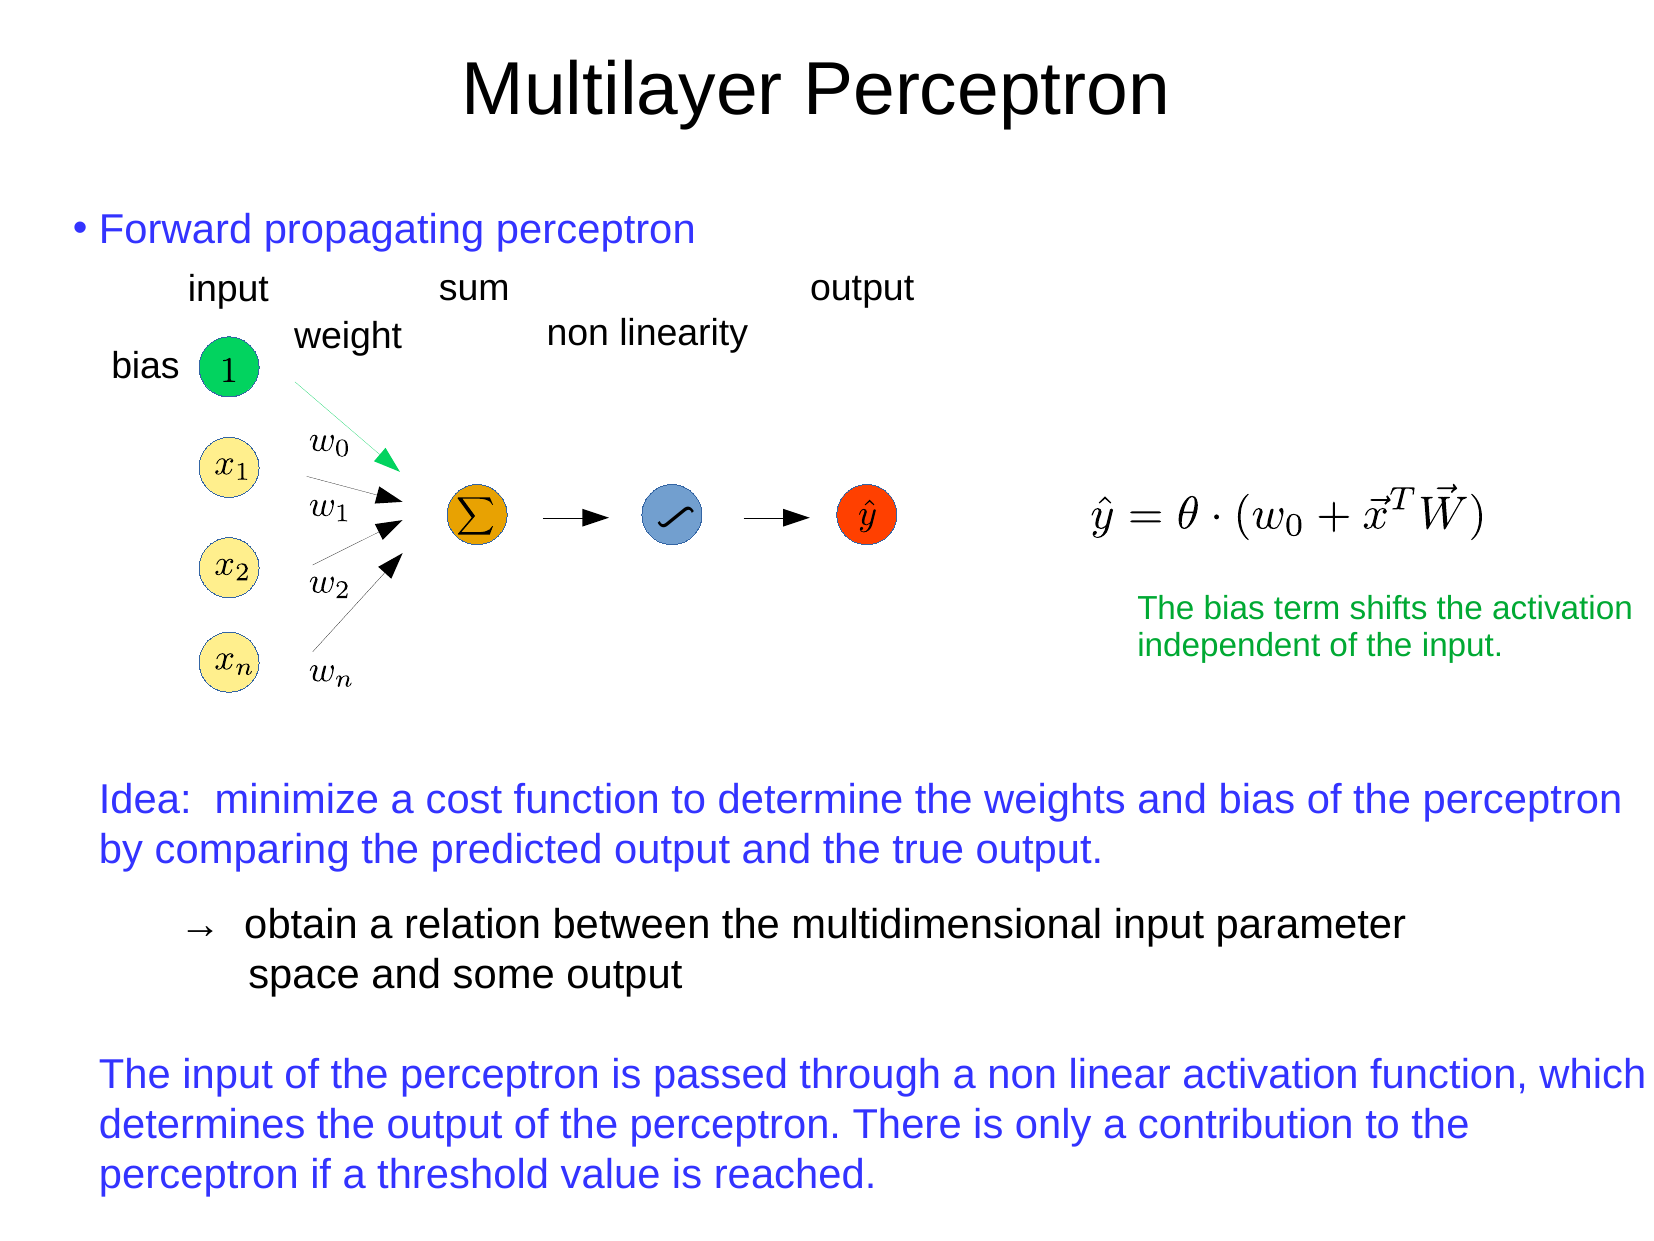

# Multilayer Perceptron
 Forward propagating perceptron
 Idea: minimize a cost function to determine the weights and bias of the perceptron
 by comparing the predicted output and the true output.
 → obtain a relation between the multidimensional input parameter
 space and some output
 The input of the perceptron is passed through a non linear activation function, which
 determines the output of the perceptron. There is only a contribution to the
 perceptron if a threshold value is reached.
sum
output
input
non linearity
weight
bias
∫
The bias term shifts the activation
independent of the input.